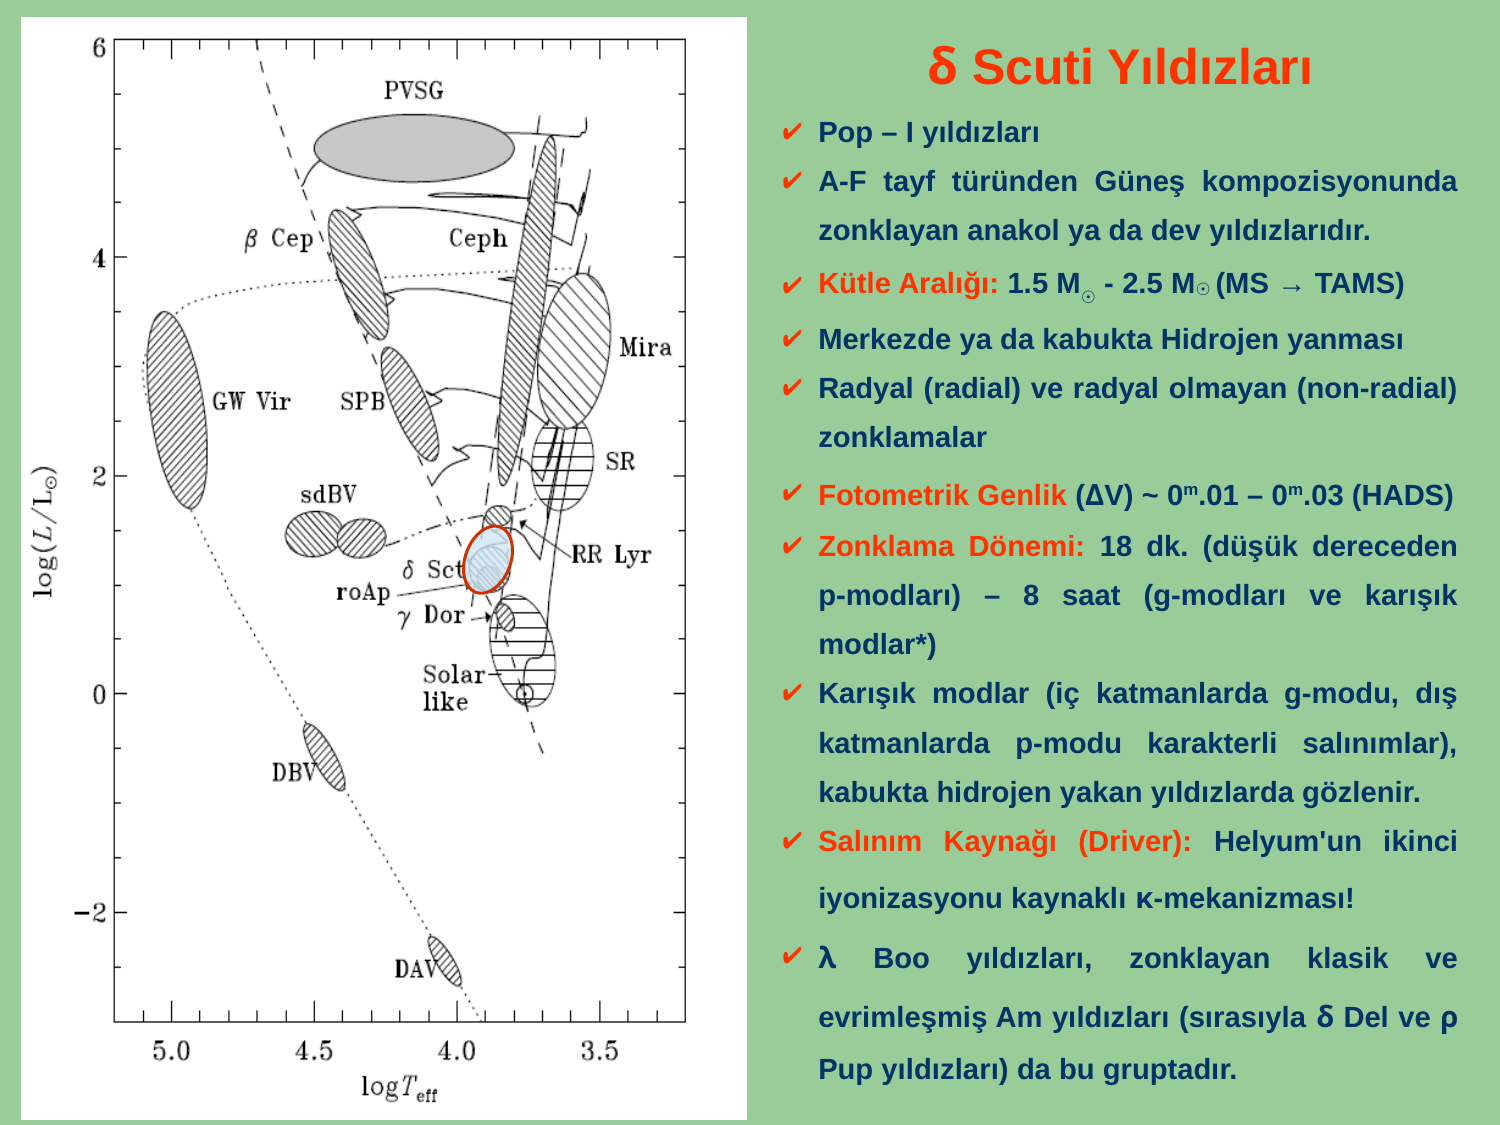

δ Scuti Yıldızları
Pop – I yıldızları
A-F tayf türünden Güneş kompozisyonunda zonklayan anakol ya da dev yıldızlarıdır.
Kütle Aralığı: 1.5 M☉ - 2.5 M☉ (MS → TAMS)
Merkezde ya da kabukta Hidrojen yanması
Radyal (radial) ve radyal olmayan (non-radial) zonklamalar
Fotometrik Genlik (ΔV) ~ 0m.01 – 0m.03 (HADS)
Zonklama Dönemi: 18 dk. (düşük dereceden p-modları) – 8 saat (g-modları ve karışık modlar*)
Karışık modlar (iç katmanlarda g-modu, dış katmanlarda p-modu karakterli salınımlar), kabukta hidrojen yakan yıldızlarda gözlenir.
Salınım Kaynağı (Driver): Helyum'un ikinci iyonizasyonu kaynaklı κ-mekanizması!
λ Boo yıldızları, zonklayan klasik ve evrimleşmiş Am yıldızları (sırasıyla δ Del ve ρ Pup yıldızları) da bu gruptadır.